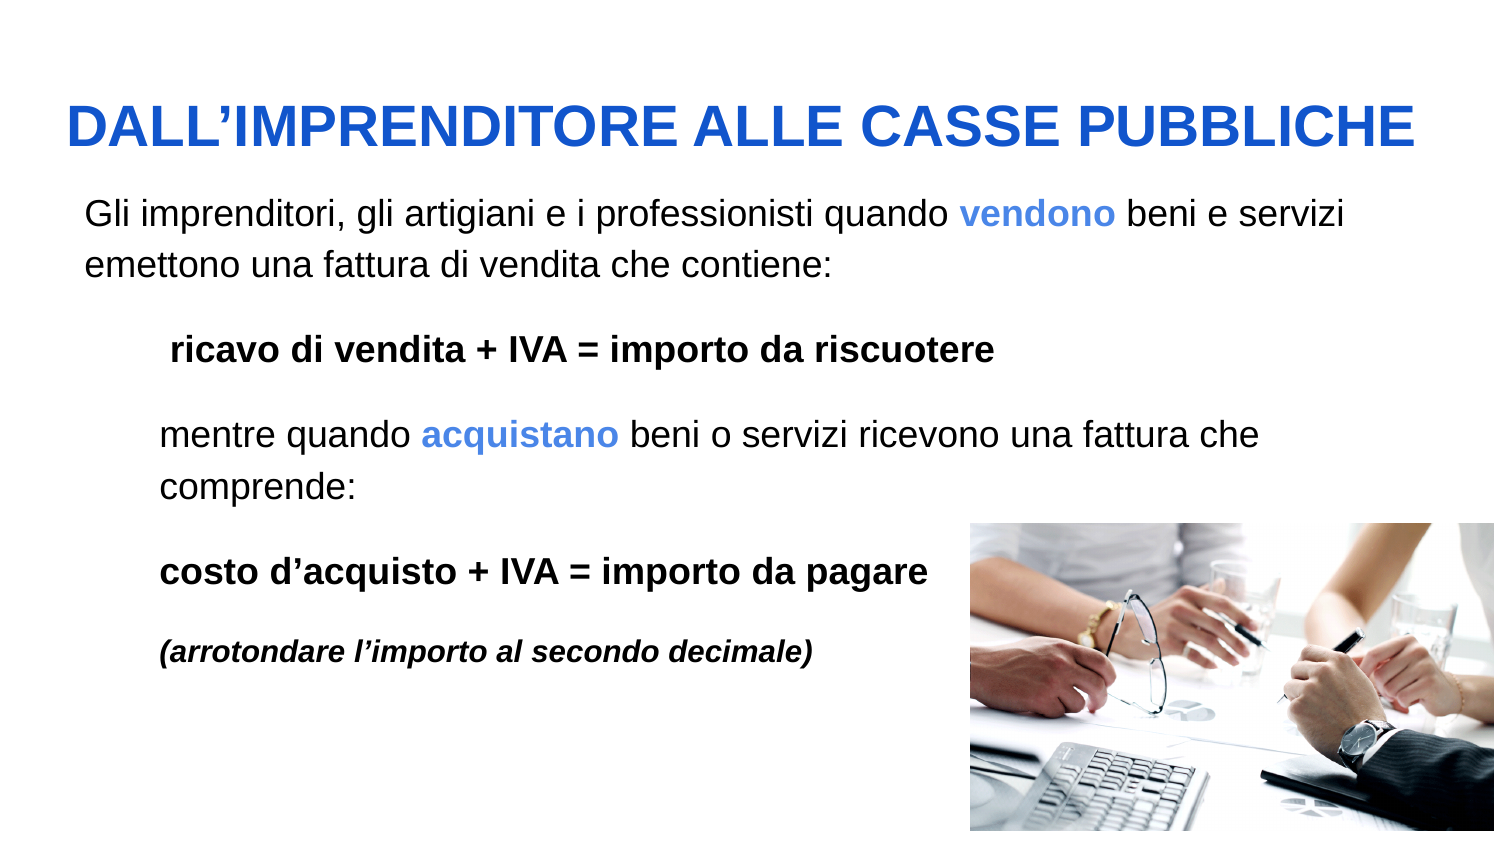

# DALL’IMPRENDITORE ALLE CASSE PUBBLICHE
Gli imprenditori, gli artigiani e i professionisti quando vendono beni e servizi emettono una fattura di vendita che contiene:
 ricavo di vendita + IVA = importo da riscuotere
mentre quando acquistano beni o servizi ricevono una fattura che comprende:
costo d’acquisto + IVA = importo da pagare
(arrotondare l’importo al secondo decimale)